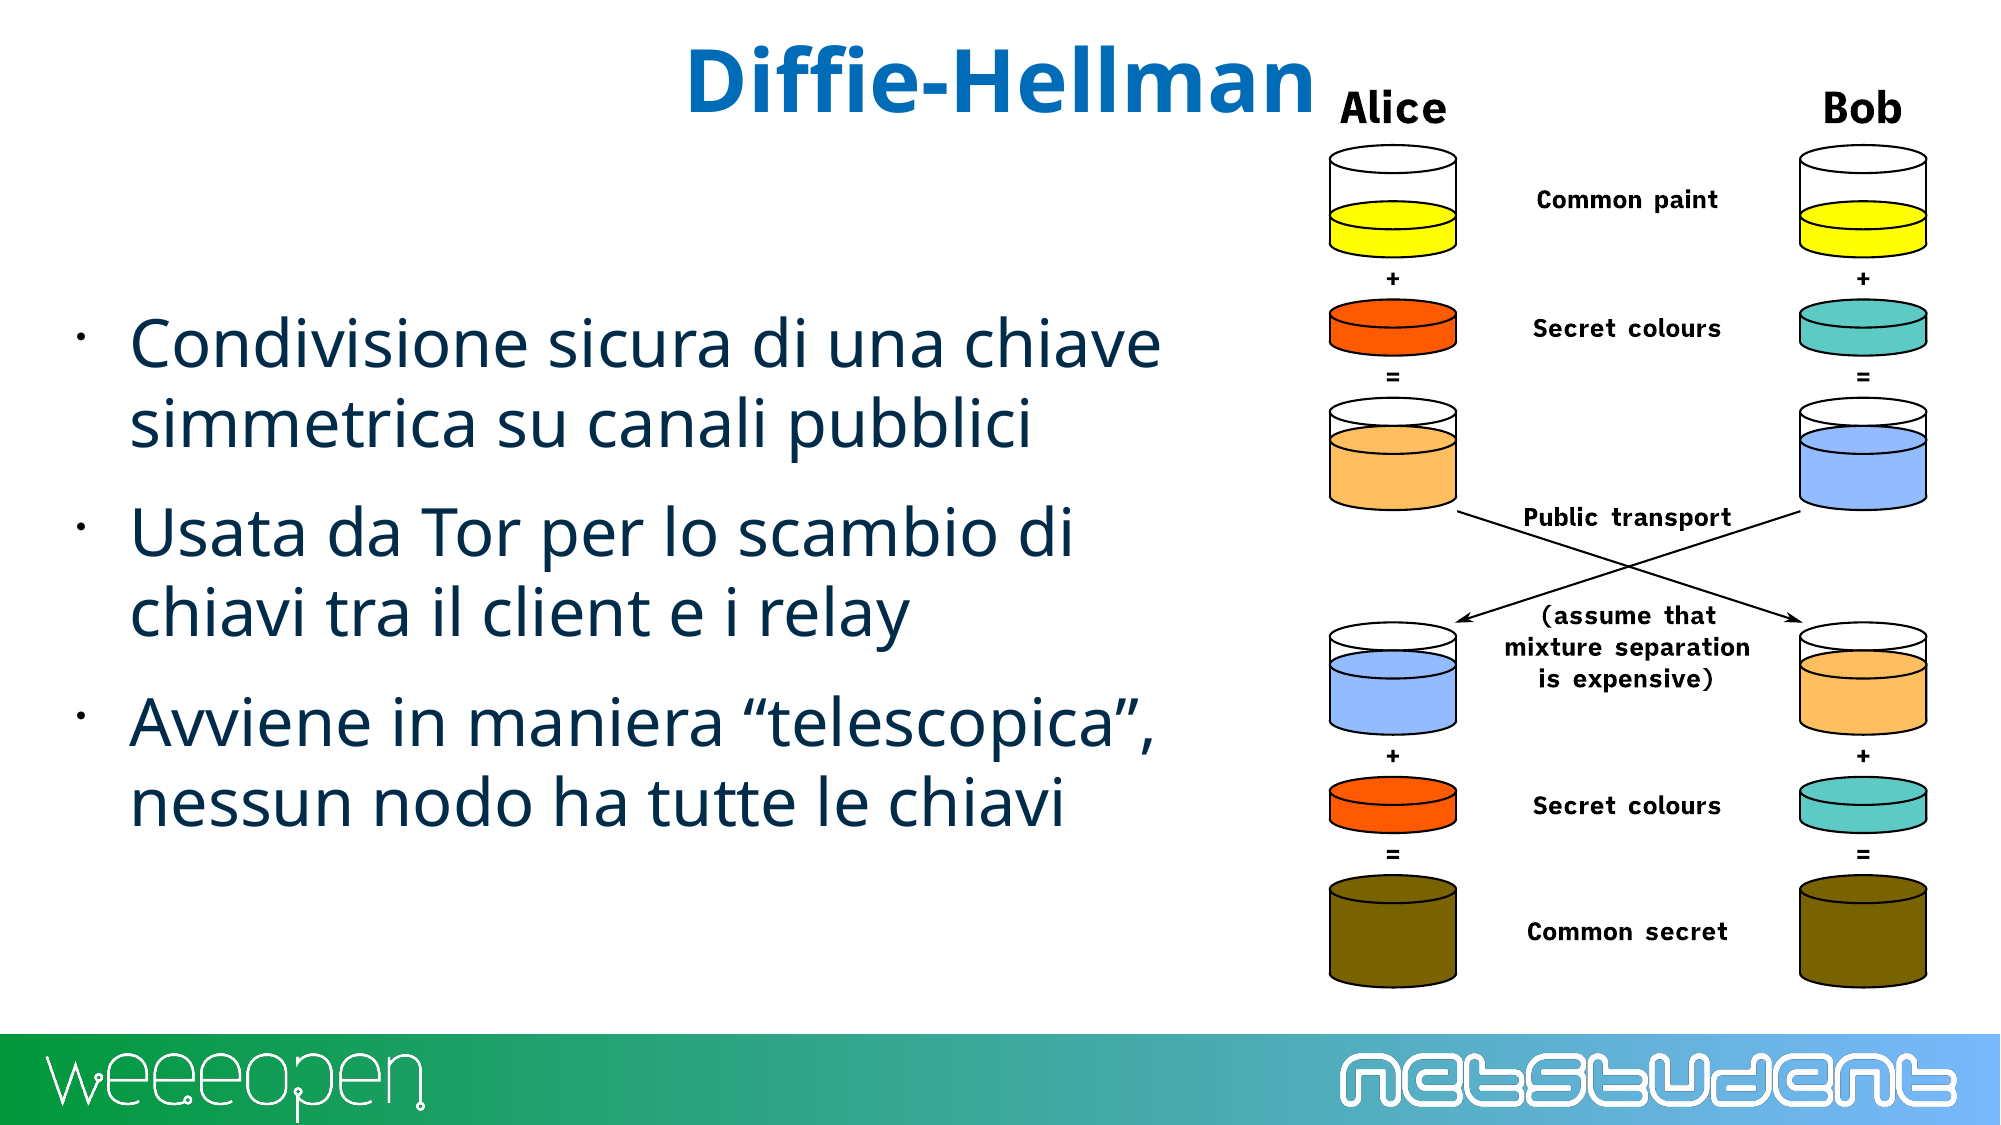

# Diffie-Hellman
Condivisione sicura di una chiave simmetrica su canali pubblici
Usata da Tor per lo scambio di chiavi tra il client e i relay
Avviene in maniera “telescopica”, nessun nodo ha tutte le chiavi